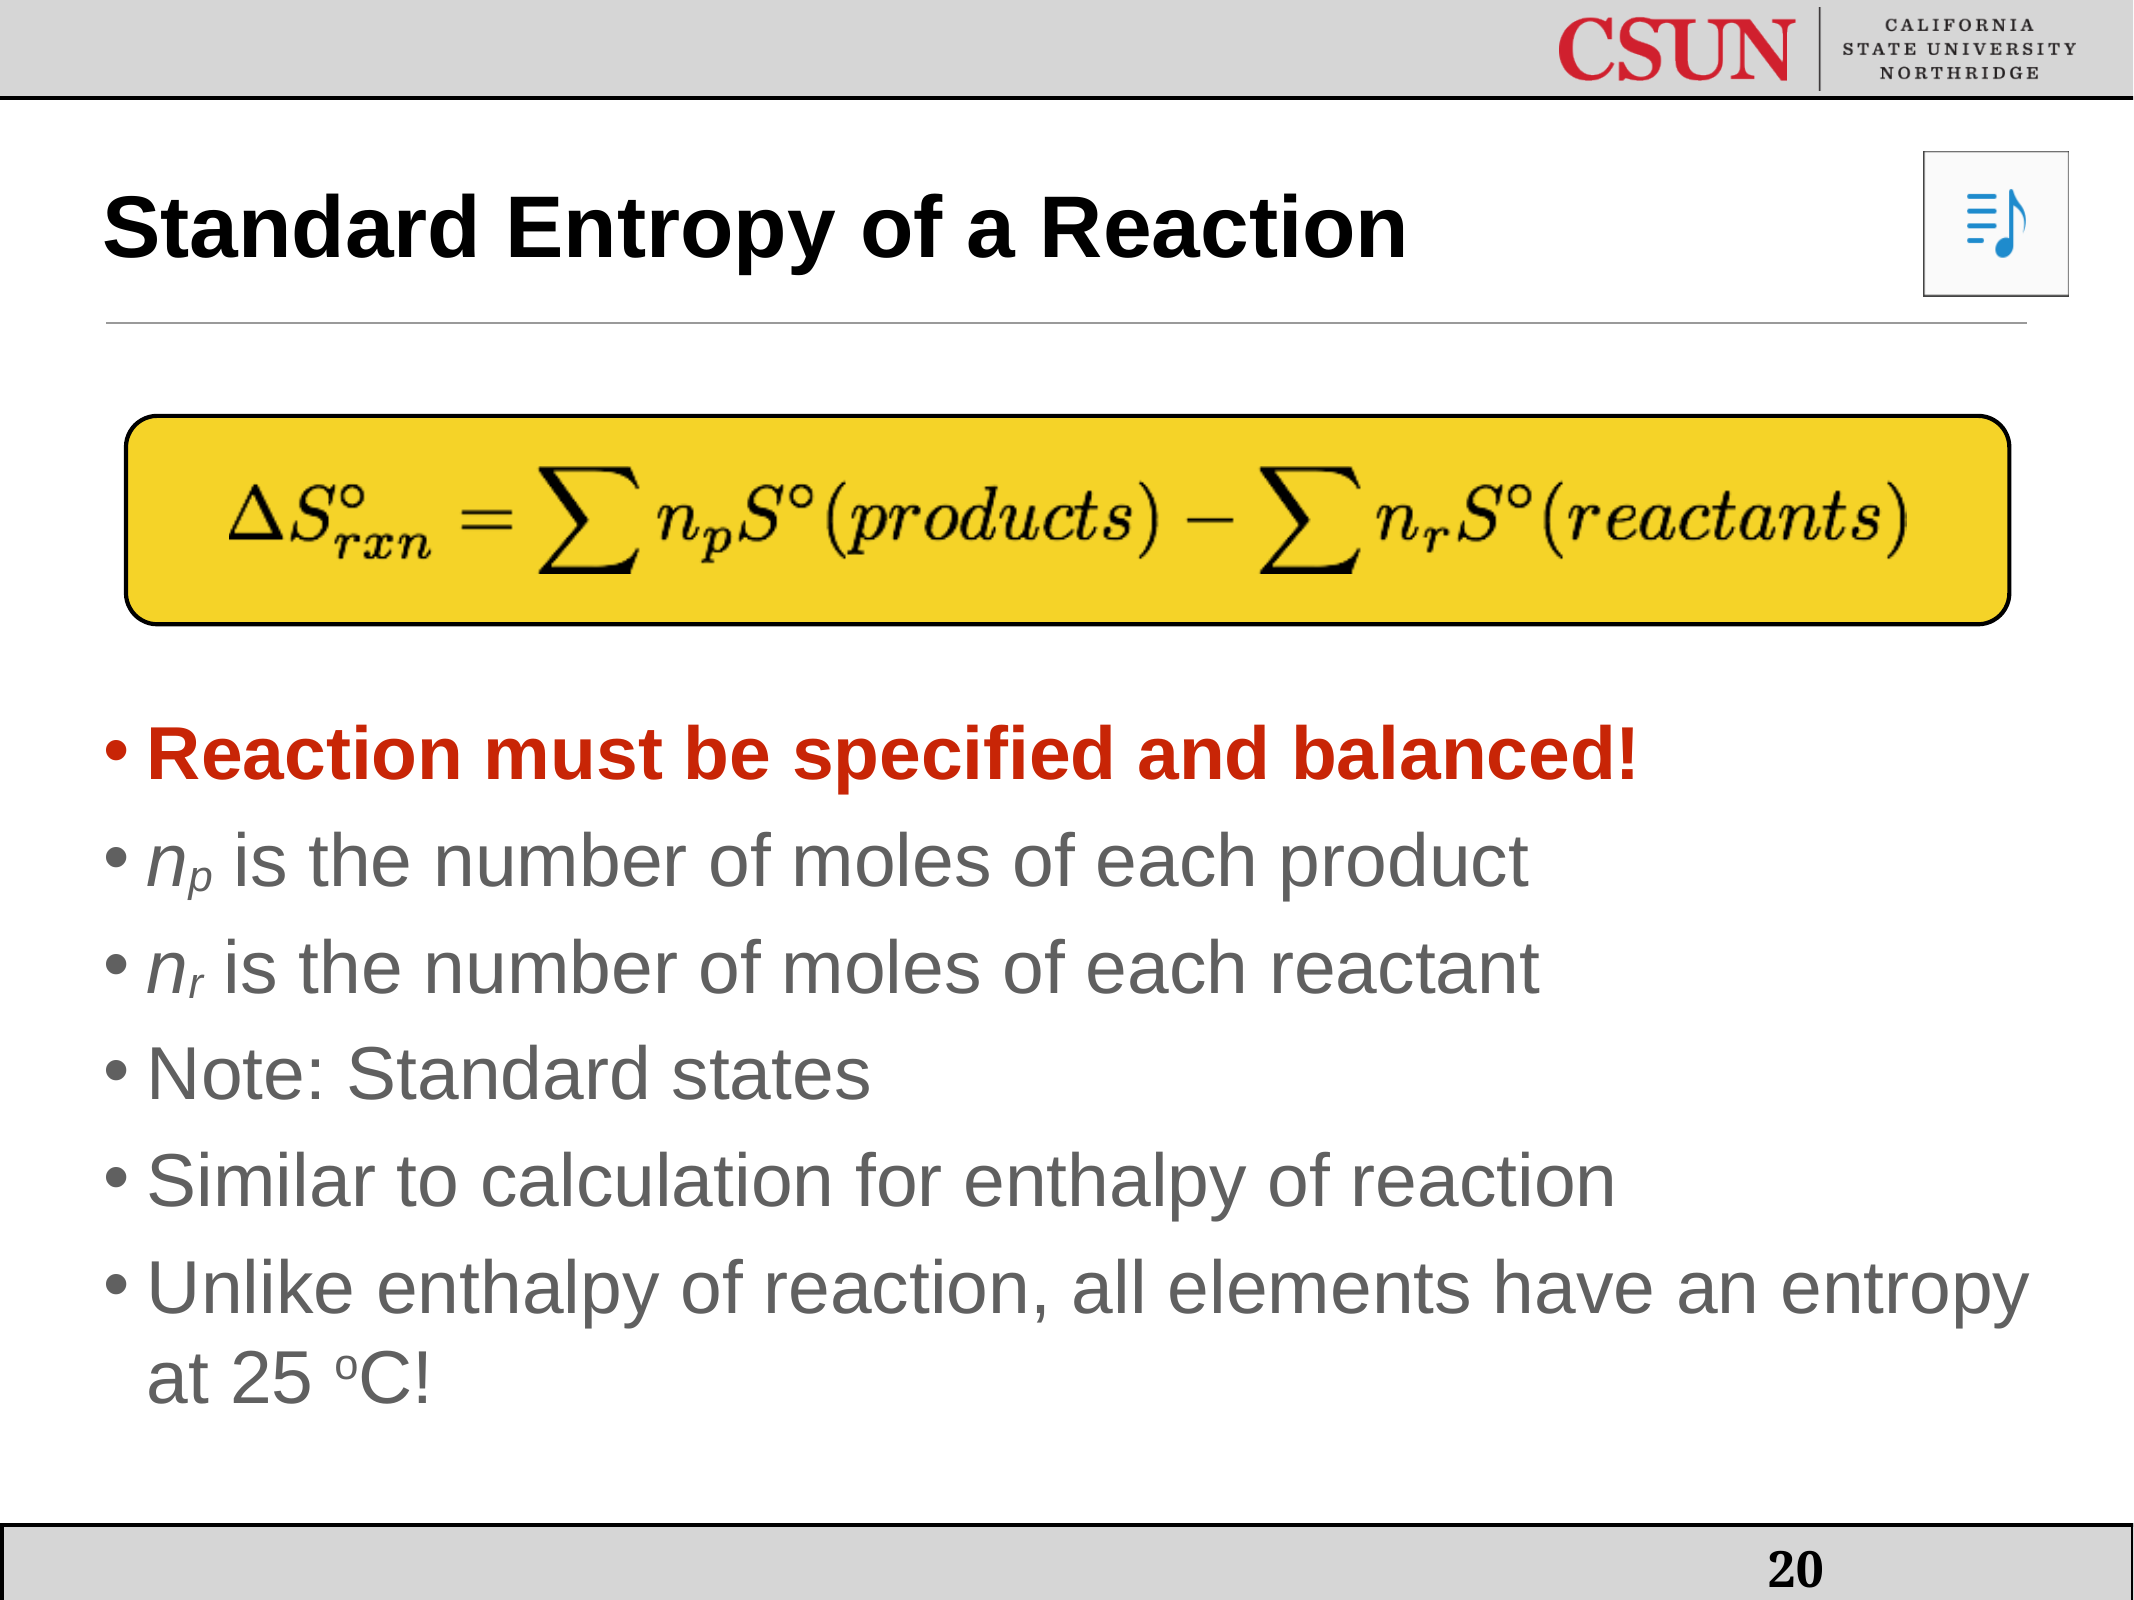

# Standard Entropy of a Reaction
Reaction must be specified and balanced!
np is the number of moles of each product
nr is the number of moles of each reactant
Note: Standard states
Similar to calculation for enthalpy of reaction
Unlike enthalpy of reaction, all elements have an entropy at 25 oC!
20